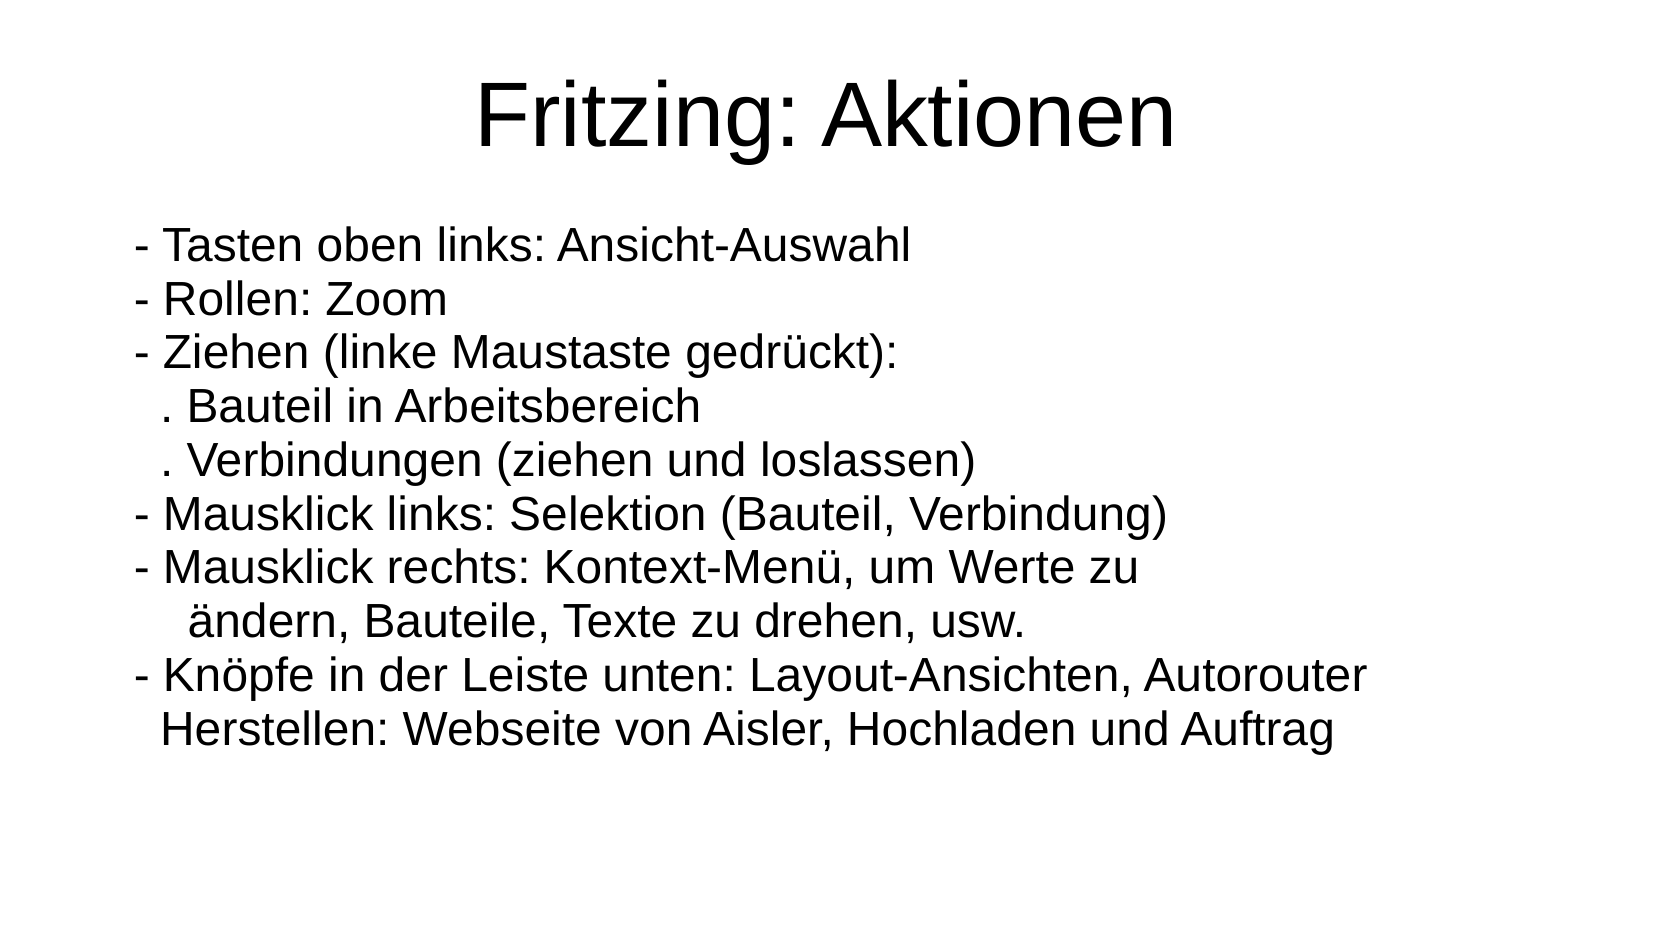

# Fritzing: Aktionen
- Tasten oben links: Ansicht-Auswahl
- Rollen: Zoom
- Ziehen (linke Maustaste gedrückt):
 . Bauteil in Arbeitsbereich
 . Verbindungen (ziehen und loslassen)
- Mausklick links: Selektion (Bauteil, Verbindung)
- Mausklick rechts: Kontext-Menü, um Werte zu
	ändern, Bauteile, Texte zu drehen, usw.
- Knöpfe in der Leiste unten: Layout-Ansichten, Autorouter
 Herstellen: Webseite von Aisler, Hochladen und Auftrag